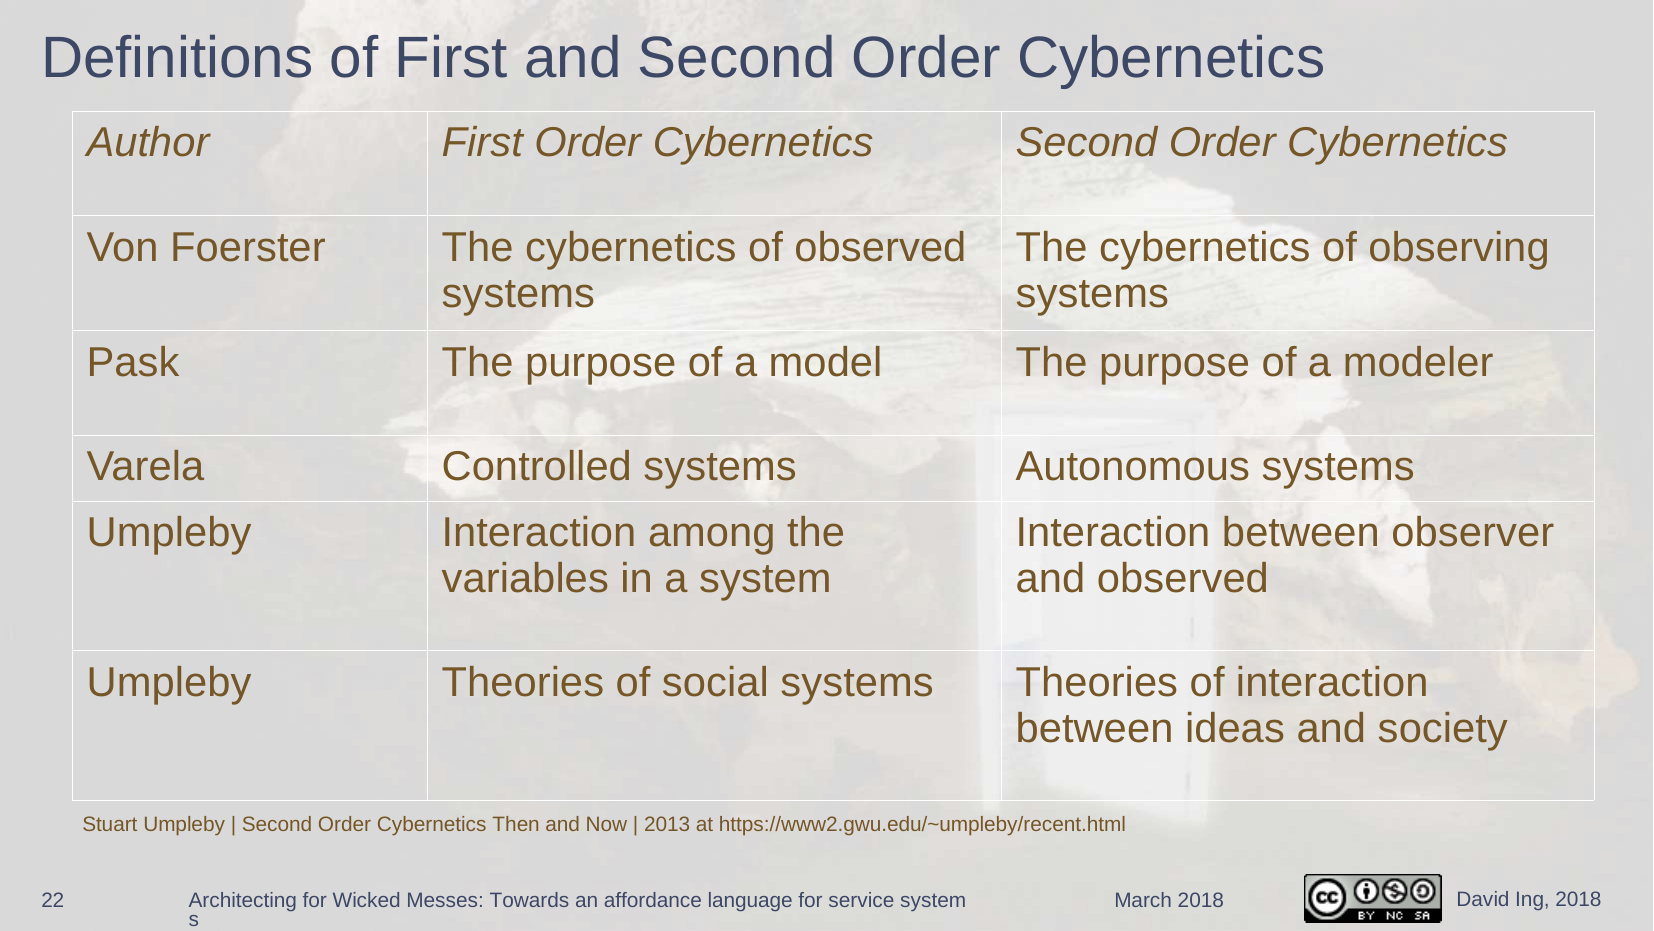

# Definitions of First and Second Order Cybernetics
| Author | First Order Cybernetics | Second Order Cybernetics |
| --- | --- | --- |
| Von Foerster | The cybernetics of observed systems | The cybernetics of observing systems |
| Pask | The purpose of a model | The purpose of a modeler |
| Varela | Controlled systems | Autonomous systems |
| Umpleby | Interaction among the variables in a system | Interaction between observer and observed |
| Umpleby | Theories of social systems | Theories of interaction between ideas and society |
Stuart Umpleby | Second Order Cybernetics Then and Now | 2013 at https://www2.gwu.edu/~umpleby/recent.html
Architecting for Wicked Messes: Towards an affordance language for service systems
March 2018
22